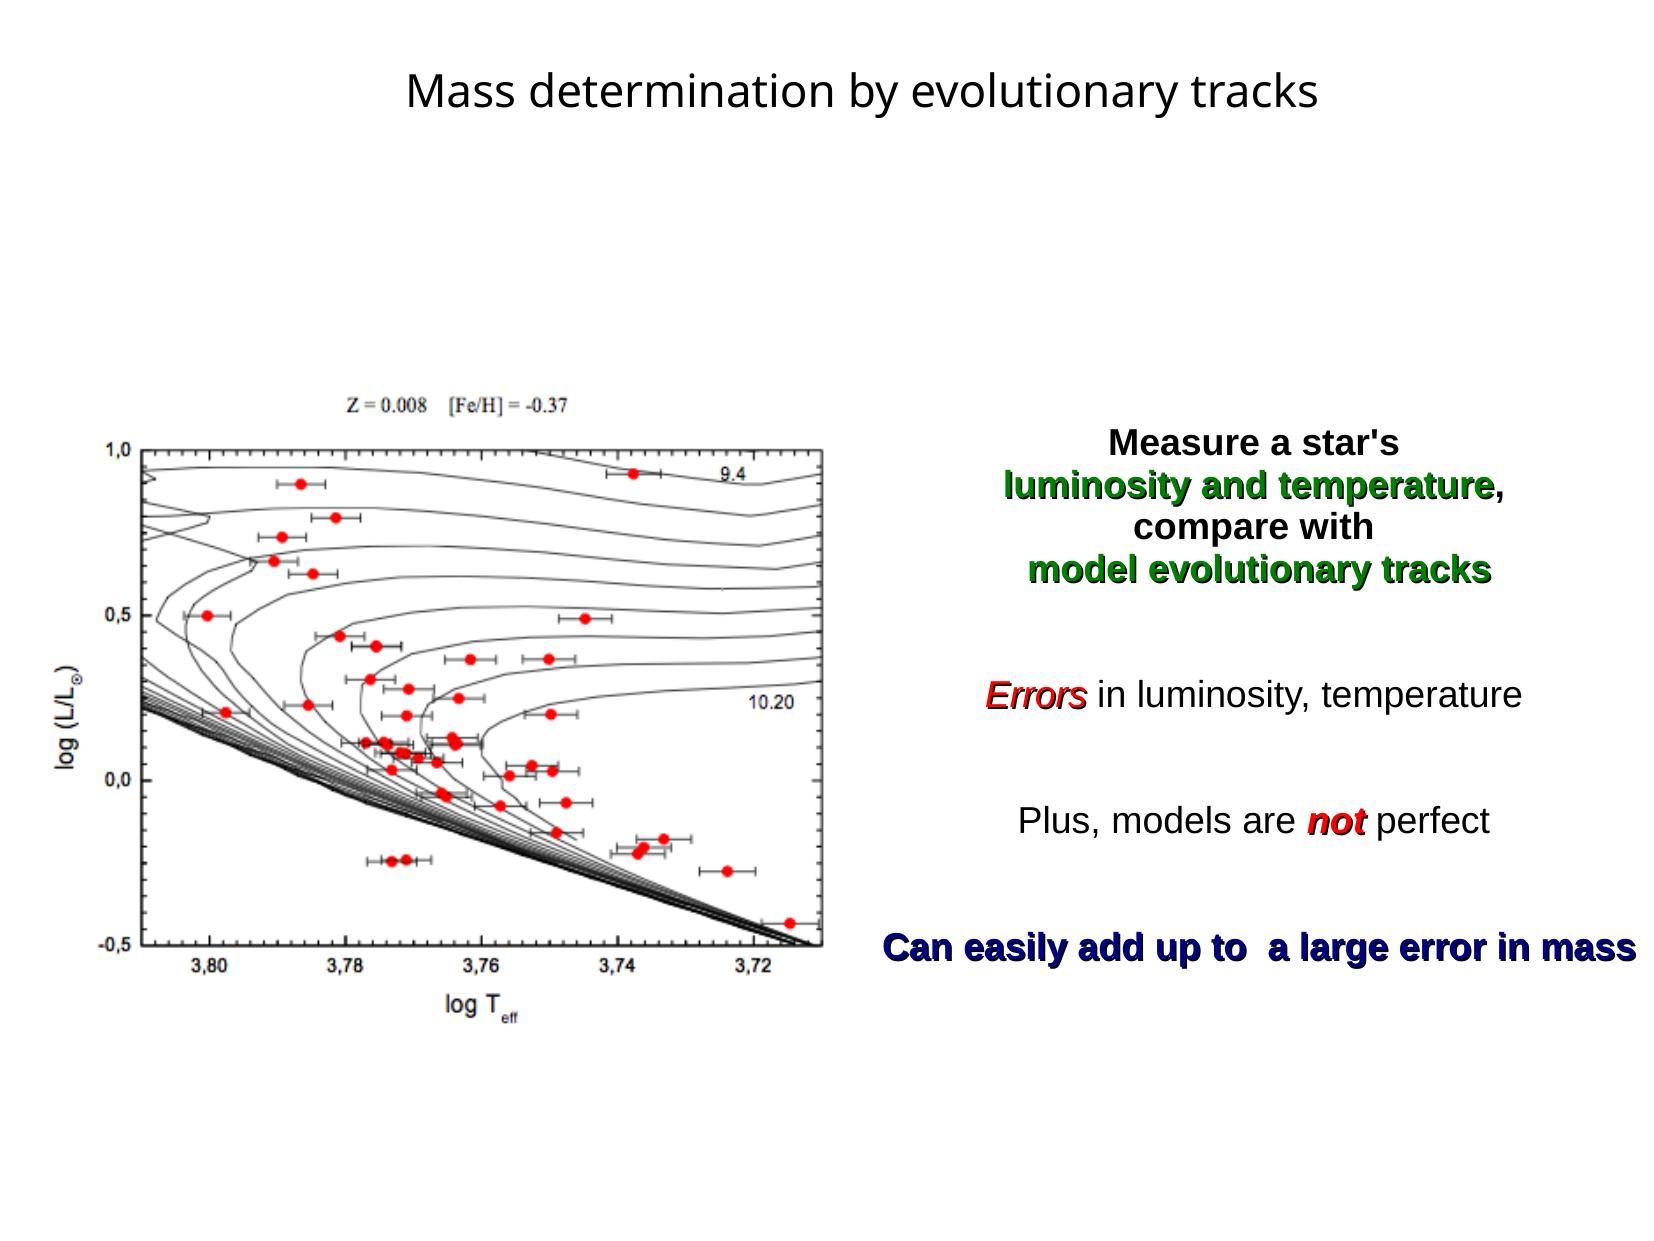

Mass determination by evolutionary tracks
Measure a star's
luminosity and temperature,
compare with
model evolutionary tracks
Errors in luminosity, temperature
Plus, models are not perfect
Can easily add up to a large error in mass